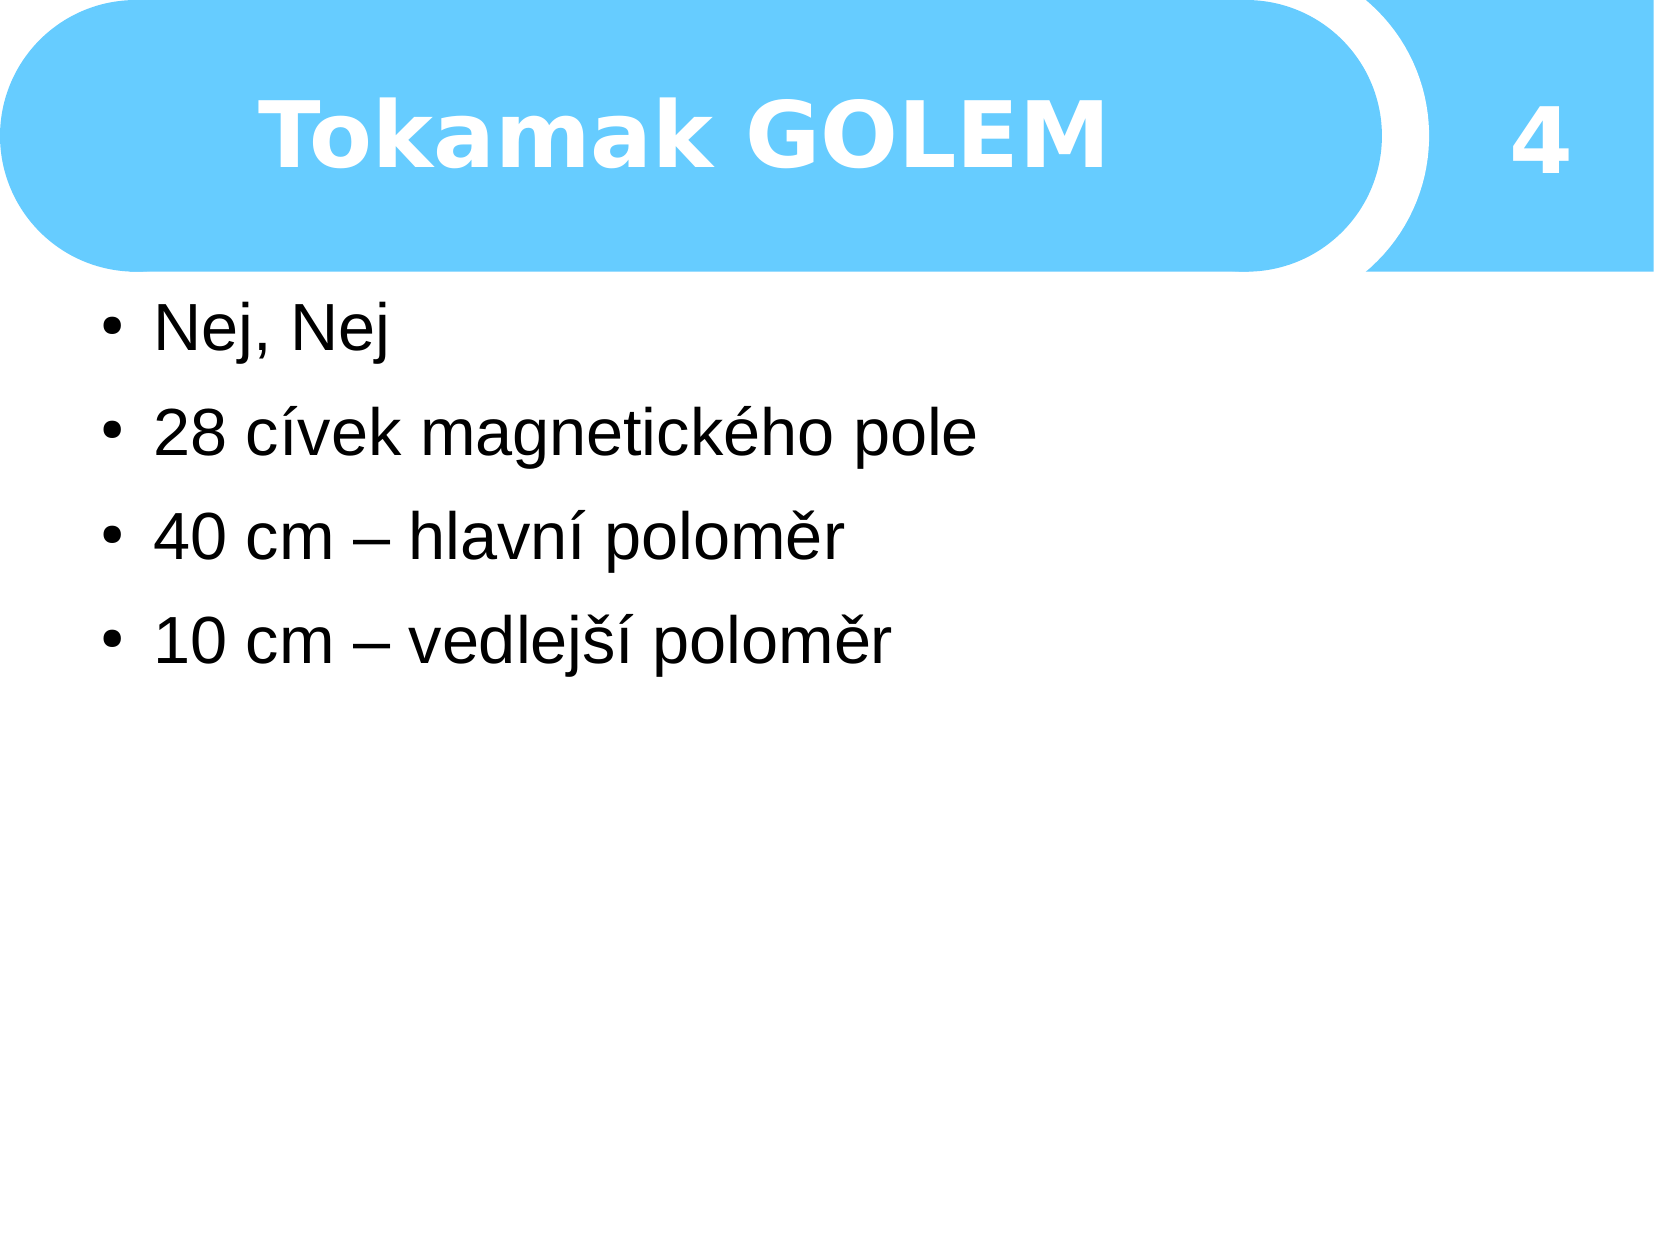

# Tokamak GOLEM
4
Nej, Nej
28 cívek magnetického pole
40 cm – hlavní poloměr
10 cm – vedlejší poloměr